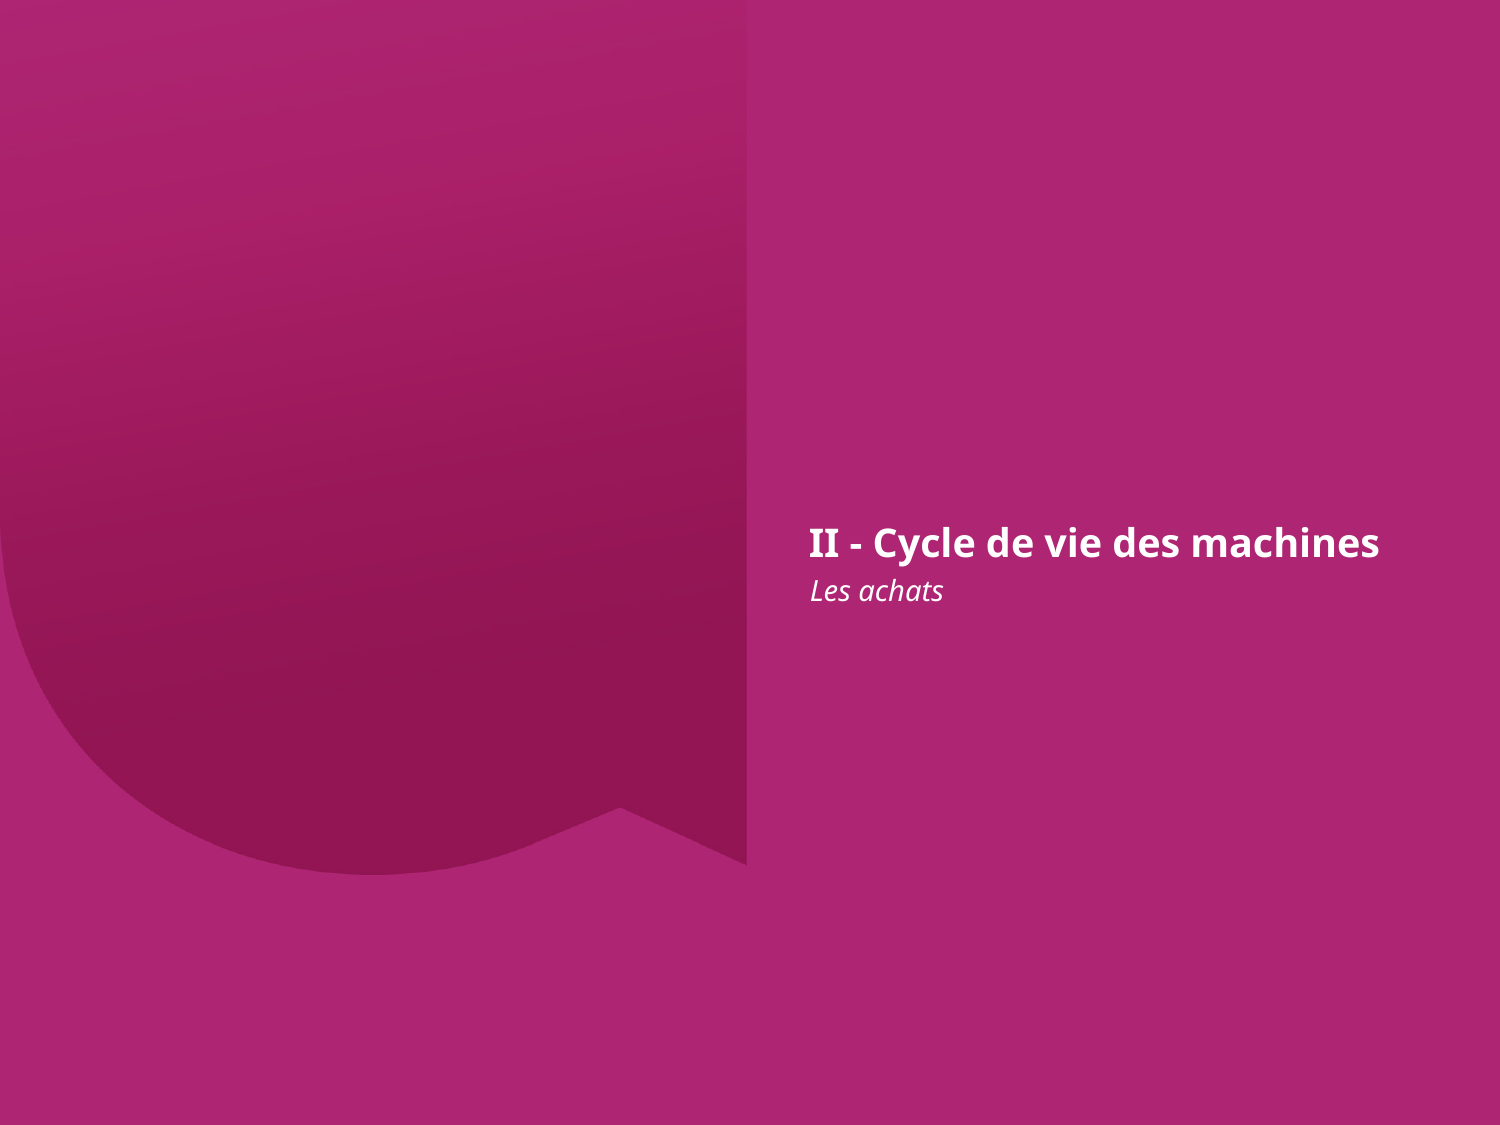

# II - Cycle de vie des machines
Les achats